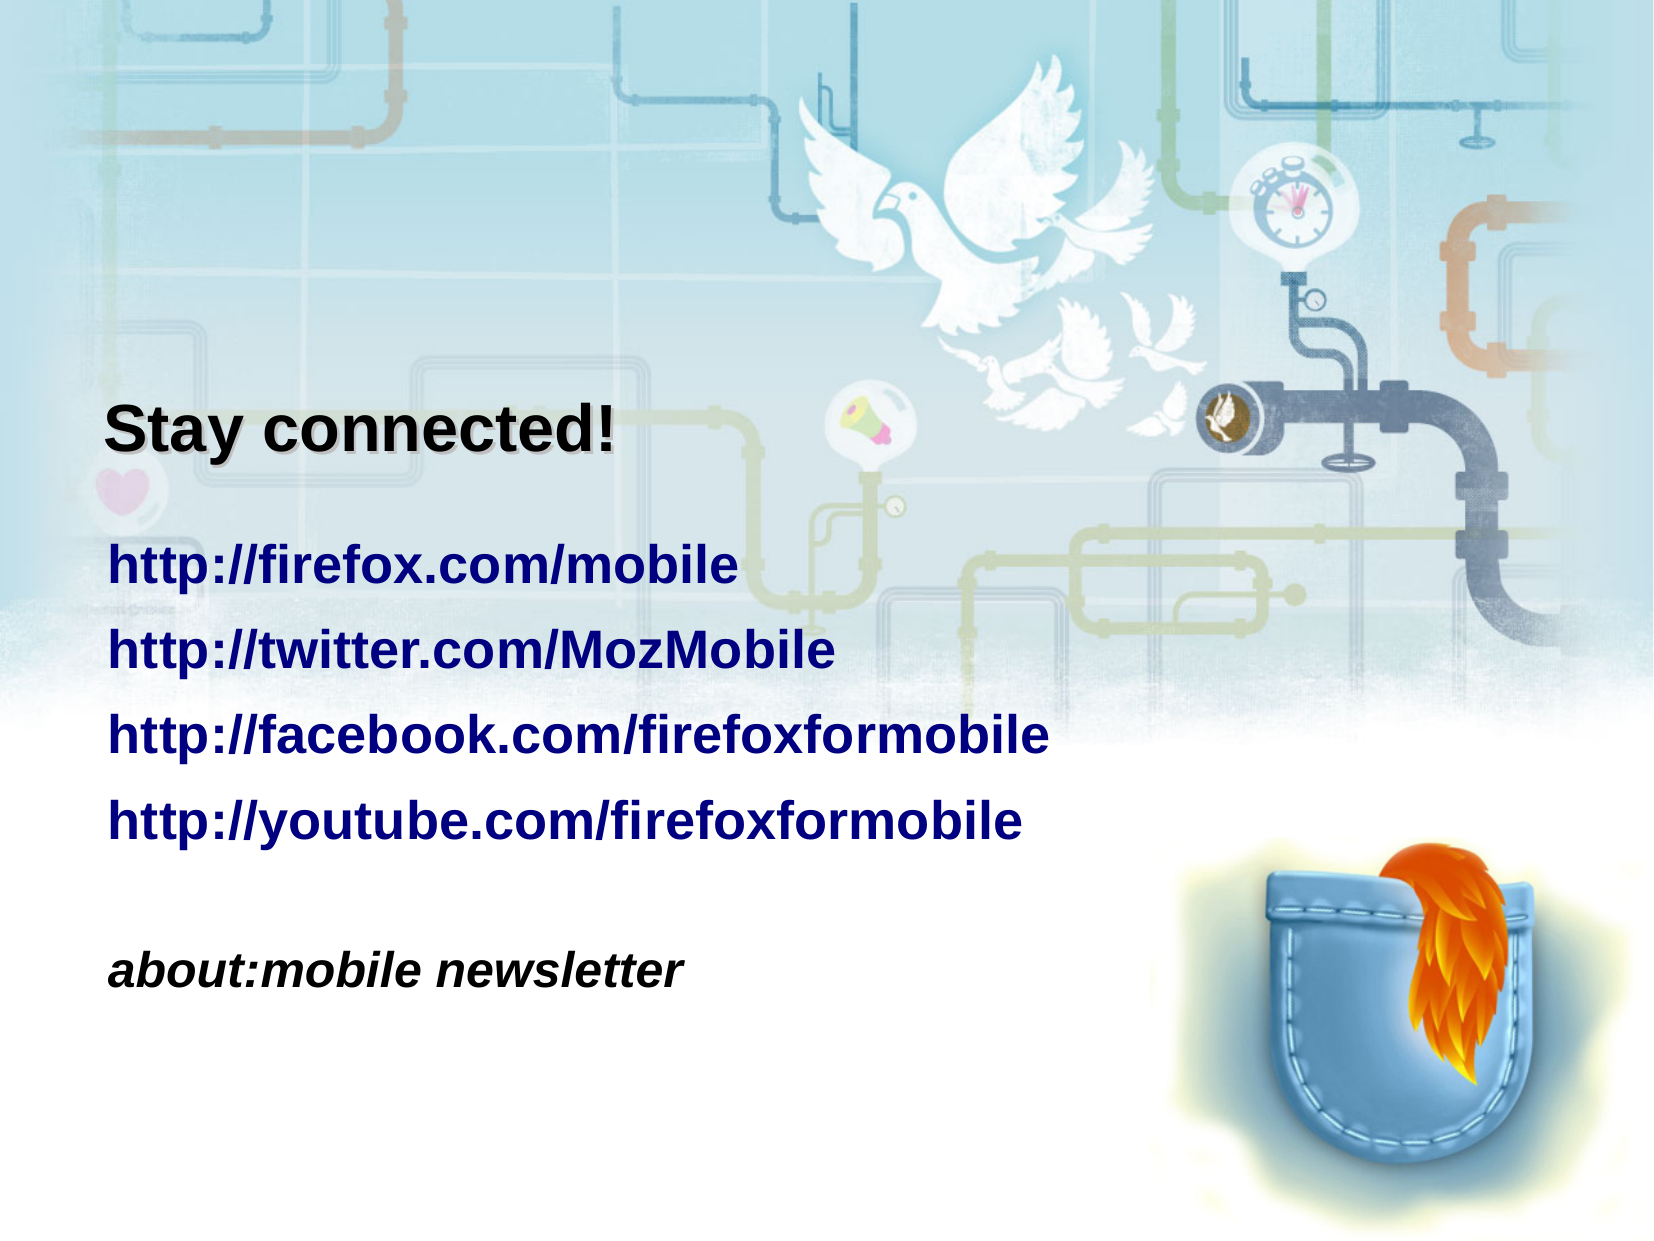

Stay connected!
http://firefox.com/mobile
http://twitter.com/MozMobile
http://facebook.com/ﬁrefoxformobile
http://youtube.com/ﬁrefoxformobile
about:mobile newsletter